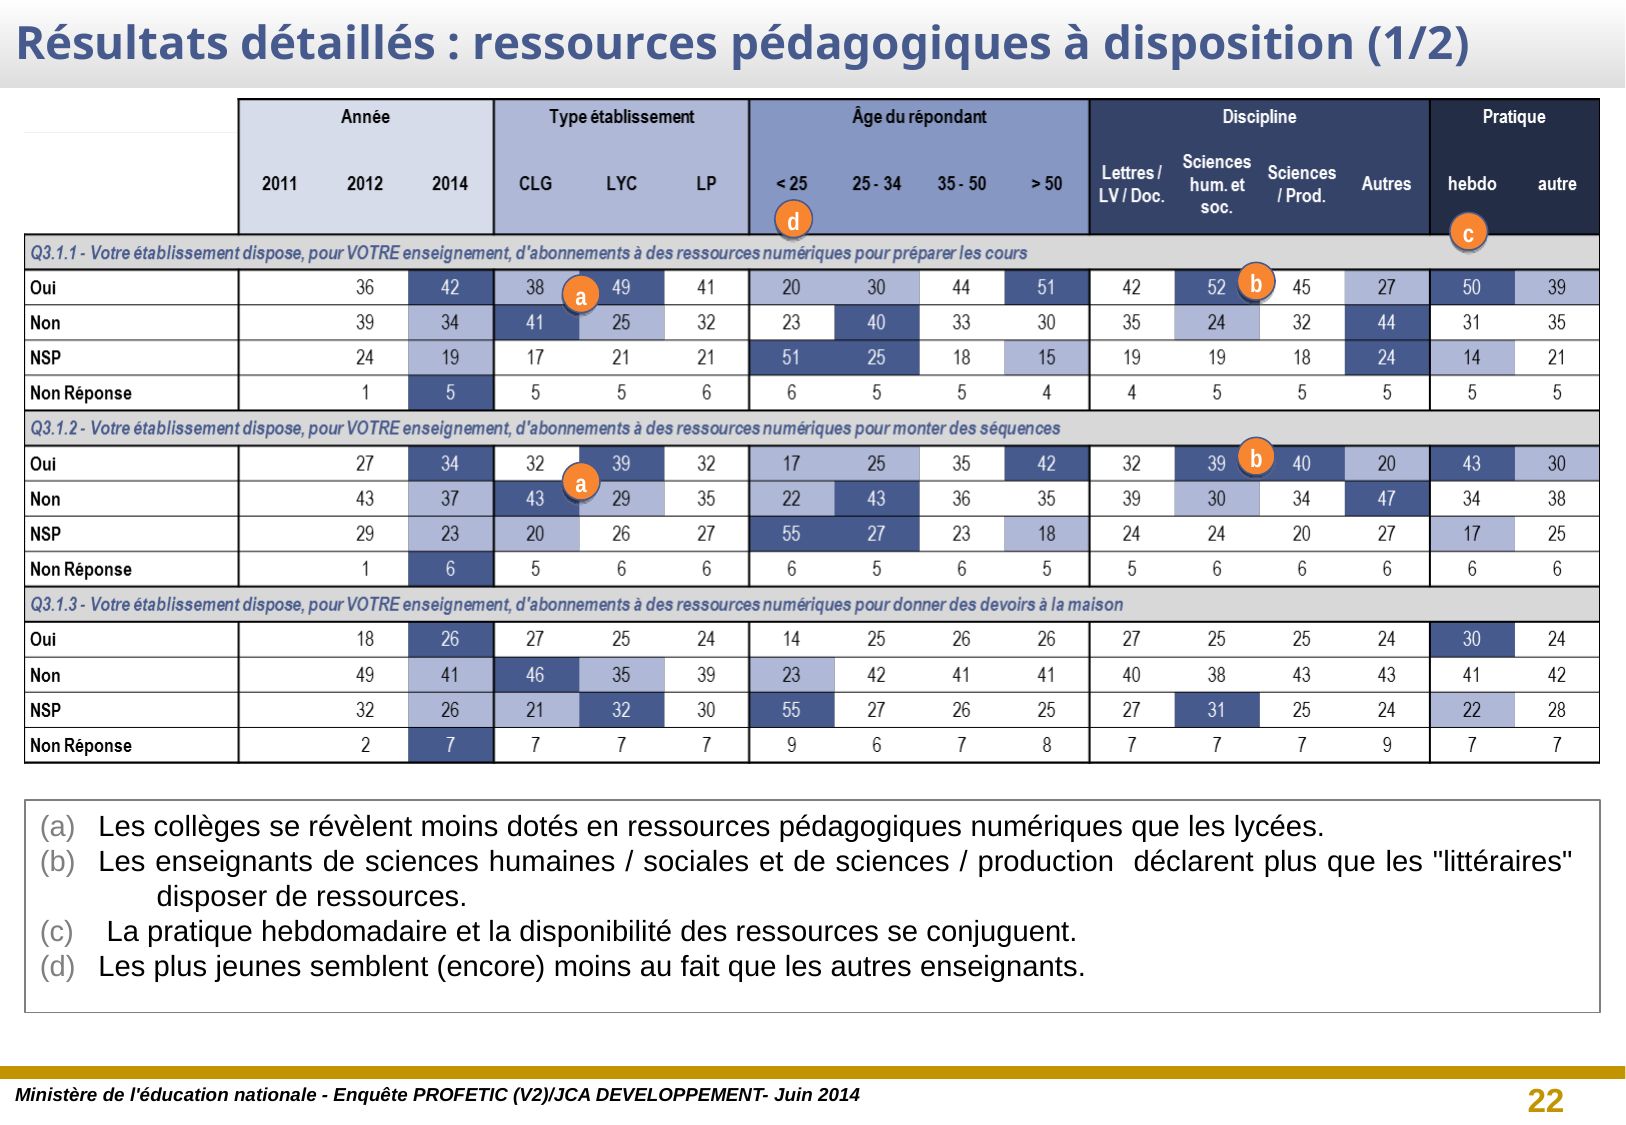

# Résultats détaillés : ressources pédagogiques à disposition (1/2)
d
c
b
a
b
a
Les collèges se révèlent moins dotés en ressources pédagogiques numériques que les lycées.
Les enseignants de sciences humaines / sociales et de sciences / production déclarent plus que les "littéraires" disposer de ressources.
 La pratique hebdomadaire et la disponibilité des ressources se conjuguent.
Les plus jeunes semblent (encore) moins au fait que les autres enseignants.
21
Ministère de l'éducation nationale - Enquête PROFETIC (V2)/JCA DEVELOPPEMENT- Juin 2014